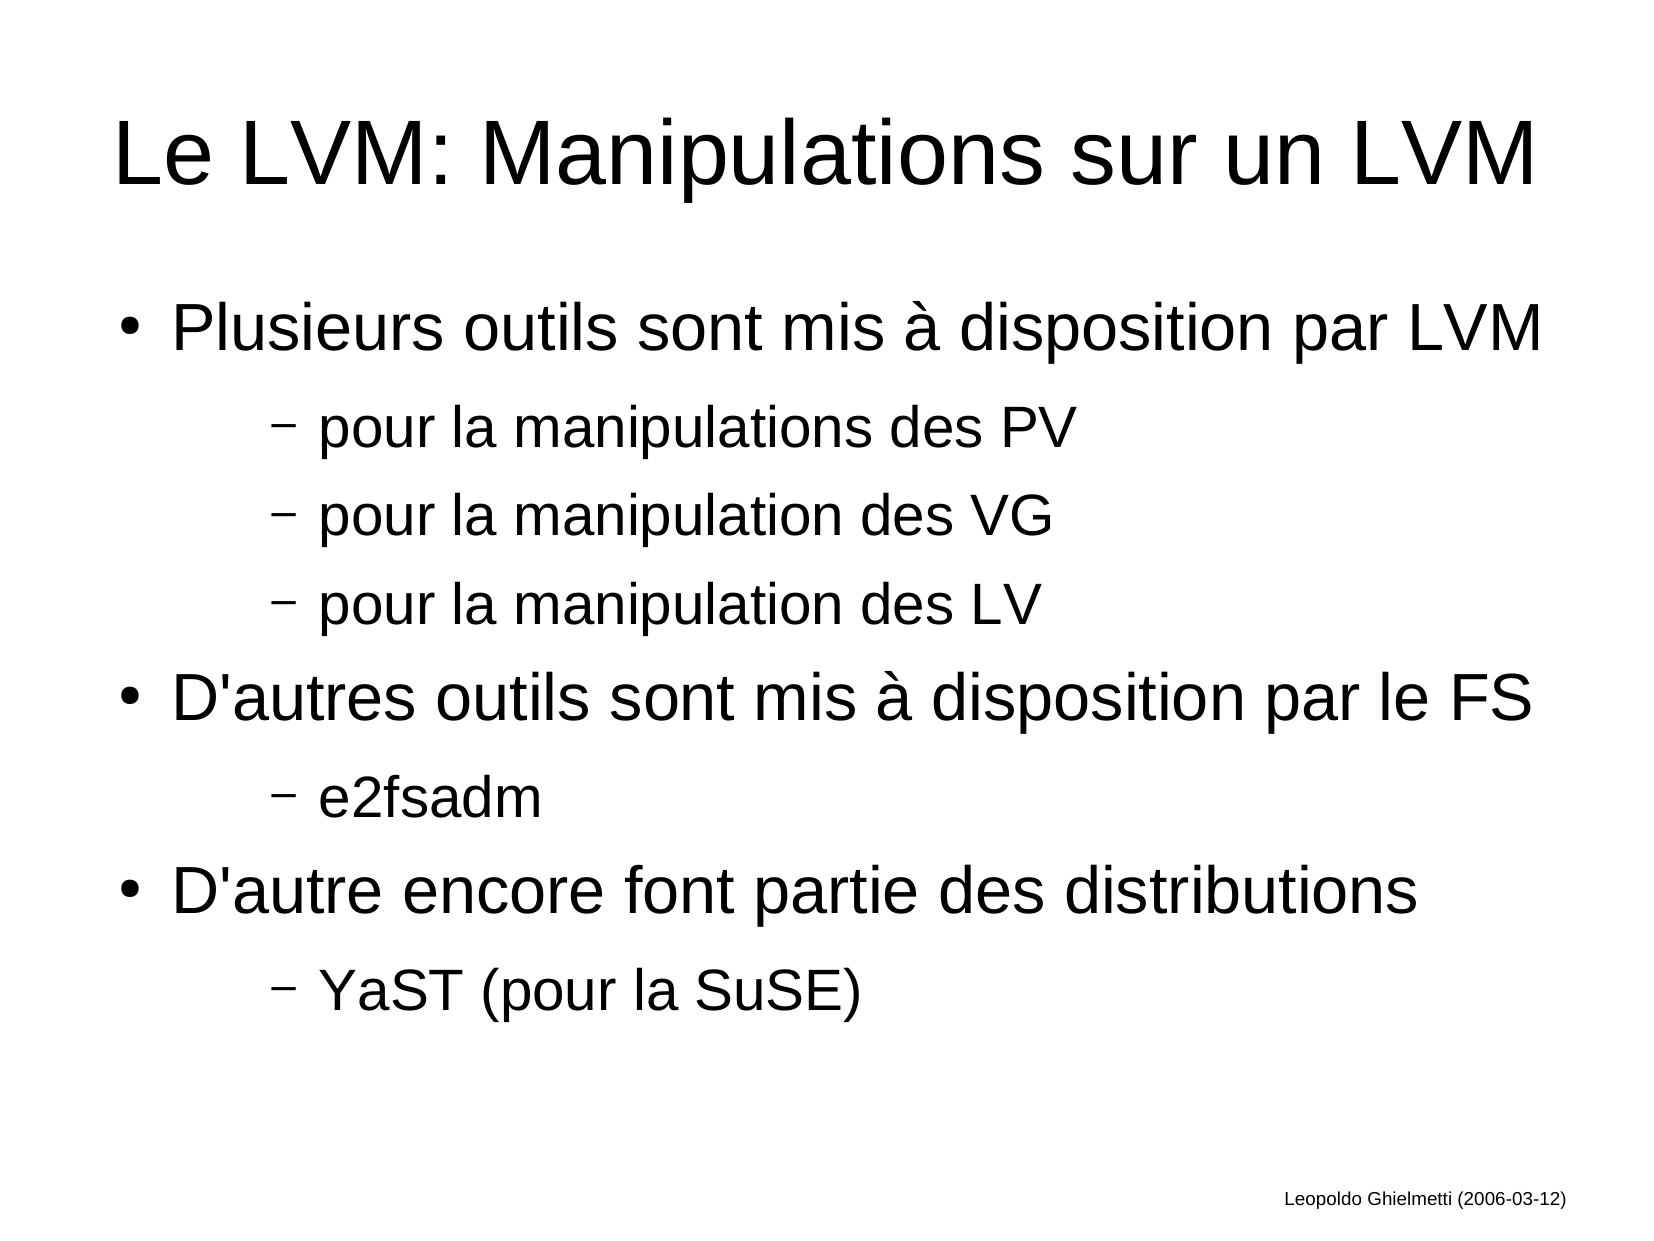

# Le LVM: Manipulations sur un LVM
Plusieurs outils sont mis à disposition par LVM
pour la manipulations des PV
pour la manipulation des VG
pour la manipulation des LV
D'autres outils sont mis à disposition par le FS
e2fsadm
D'autre encore font partie des distributions
YaST (pour la SuSE)
Leopoldo Ghielmetti (2006-03-12)